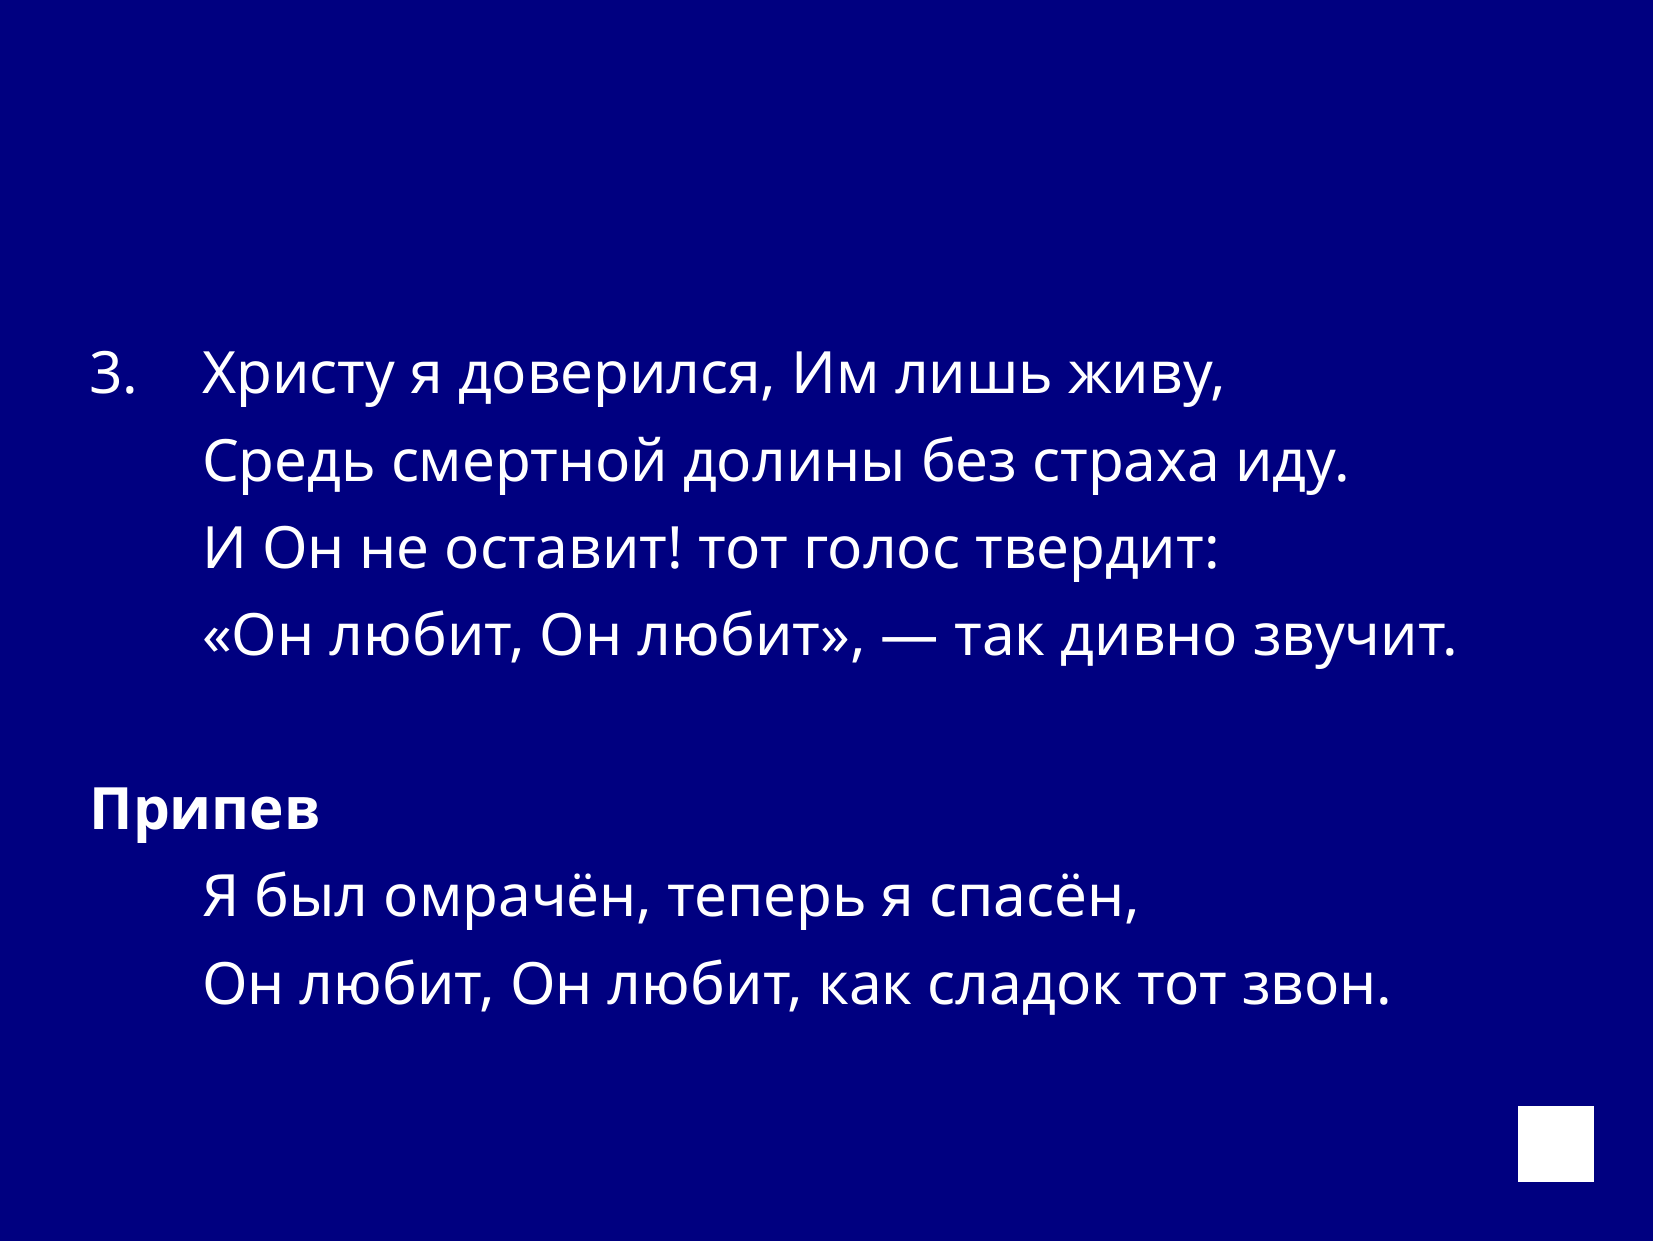

3.	Христу я доверился, Им лишь живу,
	Средь смертной долины без страха иду.
	И Он не оставит! тот голос твердит:
	«Он любит, Он любит», — так дивно звучит.
Припев
	Я был омрачён, теперь я спасён,
	Он любит, Он любит, как сладок тот звон.